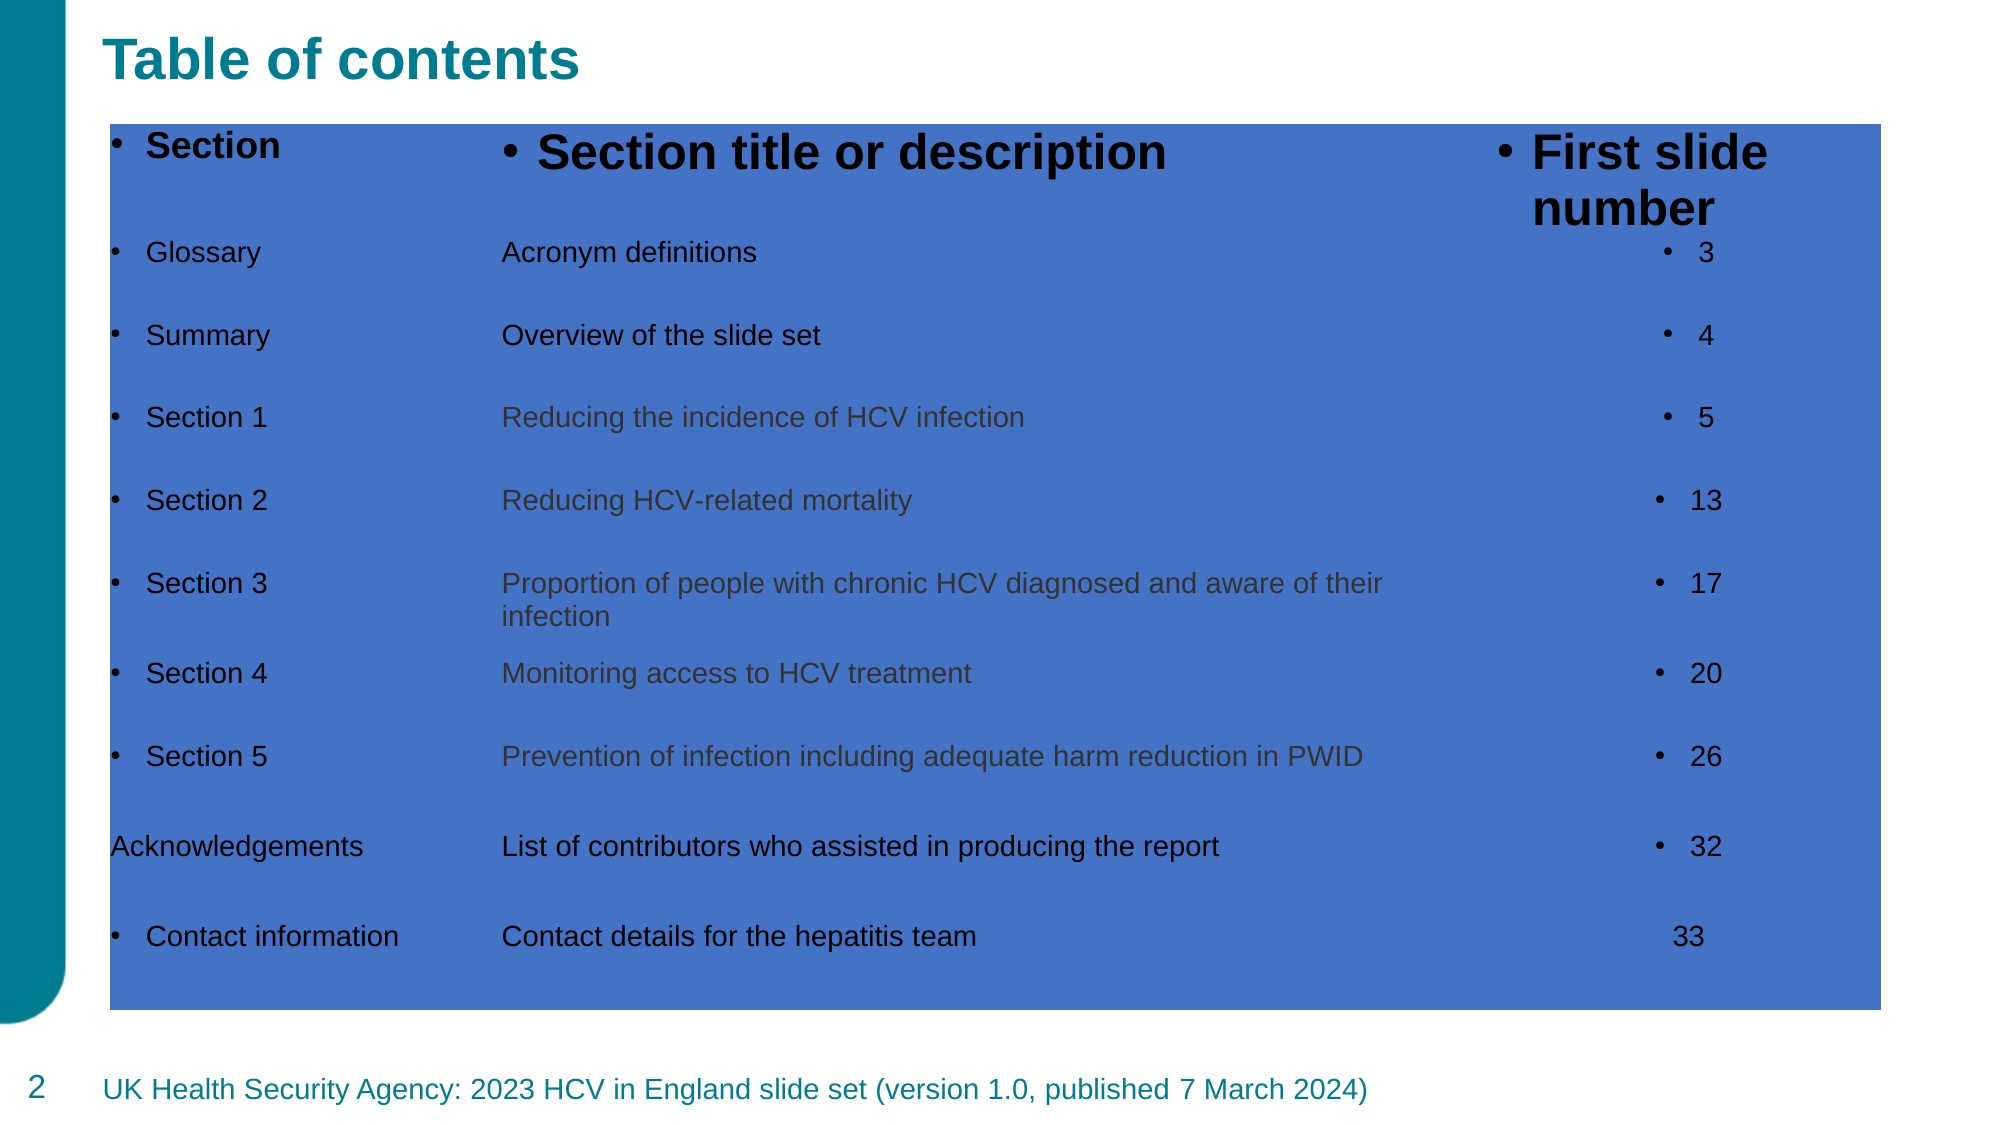

# Table of contents
| Section | Section title or description | First slide number |
| --- | --- | --- |
| Glossary | Acronym definitions | 3 |
| Summary | Overview of the slide set | 4 |
| Section 1 | Reducing the incidence of HCV infection | 5 |
| Section 2 | Reducing HCV-related mortality | 13 |
| Section 3 | Proportion of people with chronic HCV diagnosed and aware of their infection | 17 |
| Section 4 | Monitoring access to HCV treatment | 20 |
| Section 5 | Prevention of infection including adequate harm reduction in PWID | 26 |
| Acknowledgements | List of contributors who assisted in producing the report | 32 |
| Contact information | Contact details for the hepatitis team | 33 |
2
UK Health Security Agency: 2023 HCV in England slide set (version 1.0, published 7 March 2024)